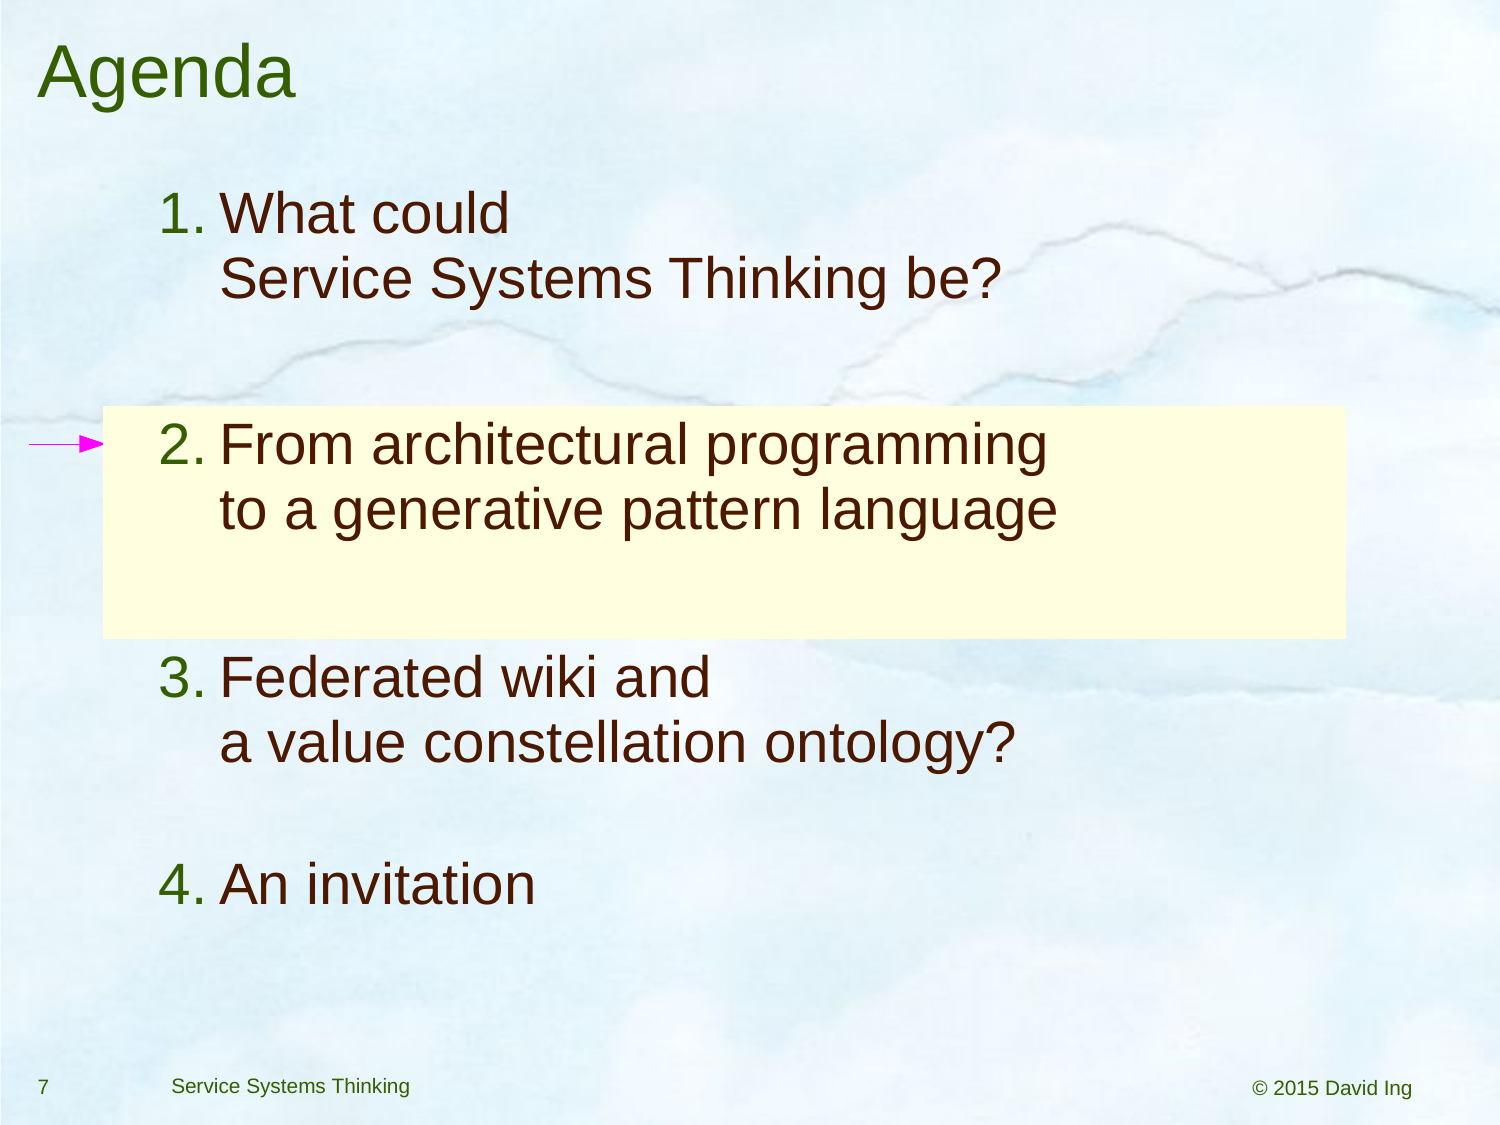

# Agenda
| 1. | What could Service Systems Thinking be? |
| --- | --- |
| 2. | From architectural programming to a generative pattern language |
| 3. | Federated wiki and a value constellation ontology? |
| 4. | An invitation |
Service Systems Thinking
7